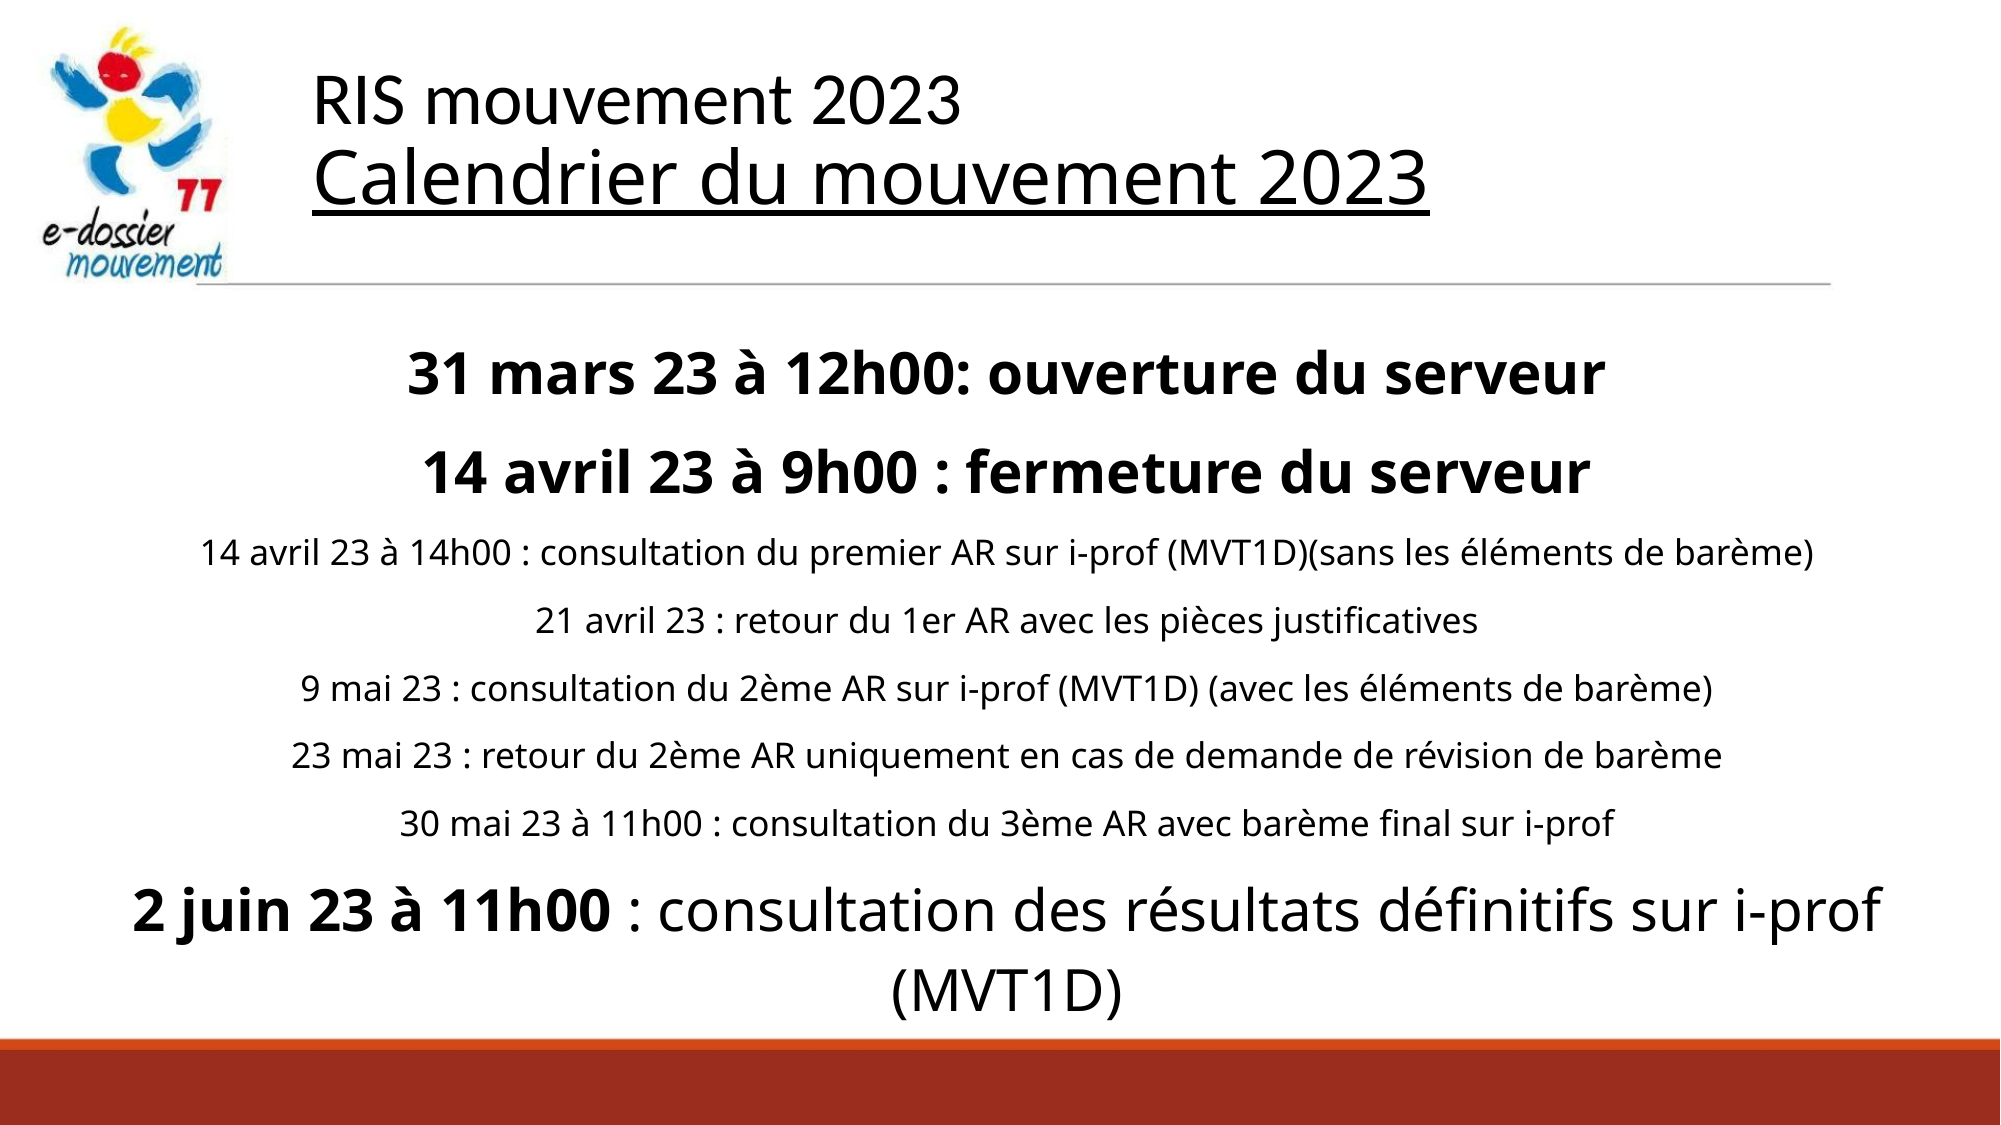

RIS mouvement 2023
Calendrier du mouvement 2023
31 mars 23 à 12h00: ouverture du serveur
14 avril 23 à 9h00 : fermeture du serveur
14 avril 23 à 14h00 : consultation du premier AR sur i-prof (MVT1D)(sans les éléments de barème)
21 avril 23 : retour du 1er AR avec les pièces justificatives
9 mai 23 : consultation du 2ème AR sur i-prof (MVT1D) (avec les éléments de barème)
23 mai 23 : retour du 2ème AR uniquement en cas de demande de révision de barème
30 mai 23 à 11h00 : consultation du 3ème AR avec barème final sur i-prof
2 juin 23 à 11h00 : consultation des résultats définitifs sur i-prof (MVT1D)